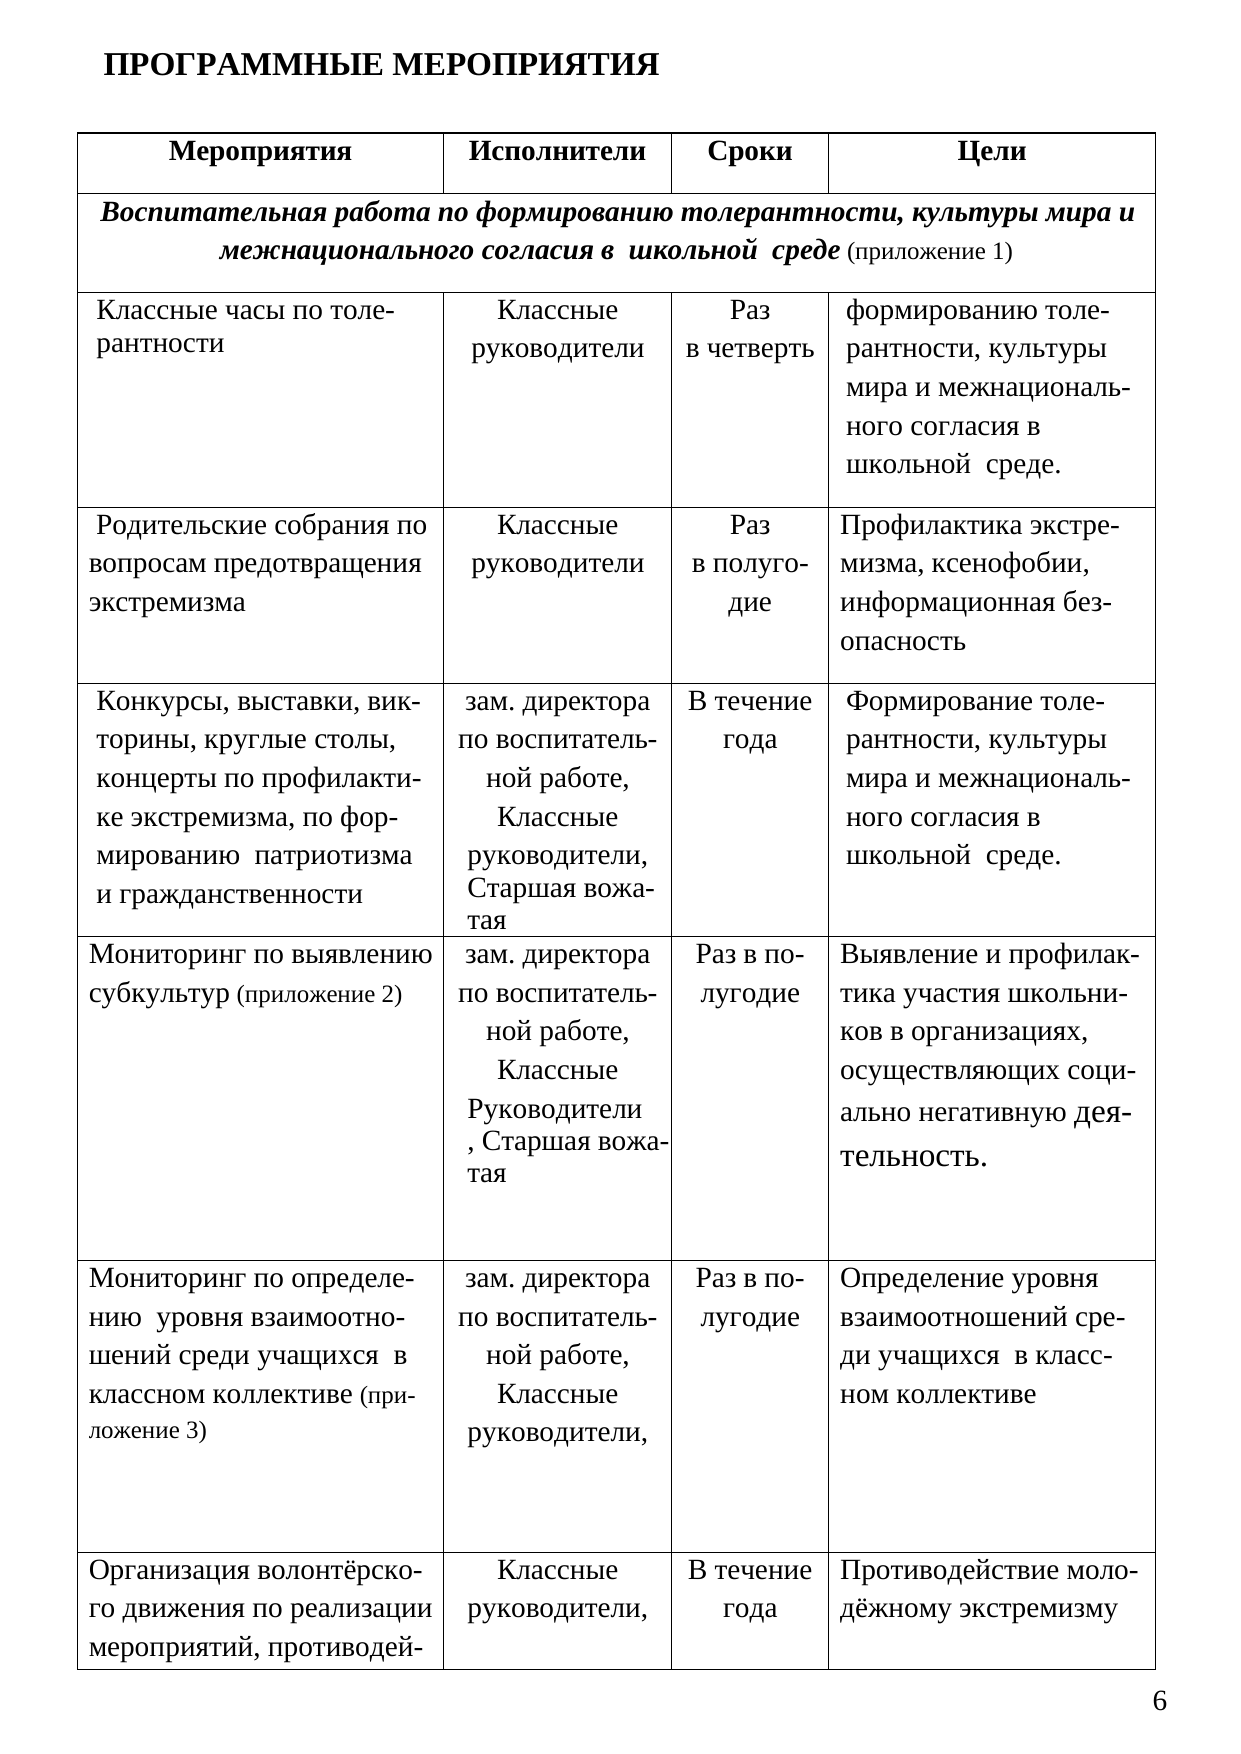

ПРОГРАММНЫЕ МЕРОПРИЯТИЯ
Мероприятия
Исполнители
Сроки
Цели
Воспитательная работа по формированию толерантности, культуры мира и
межнационального согласия в школьной среде
(приложение 1)
Классные часы по толе-
Классные
Раз
формированию толе-
рантности
руководители
в четверть
рантности, культуры
мира и межнациональ-
ного согласия в
школьной среде.
 Родительские собрания по
Классные
Раз
Профилактика экстре-
вопросам предотвращения
руководители
в полуго-
мизма, ксенофобии,
экстремизма
дие
информационная без-
опасность
Конкурсы, выставки, вик-
зам. директора
В течение
Формирование толе-
торины, круглые столы,
по воспитатель-
года
рантности, культуры
концерты по профилакти-
ной работе,
мира и межнациональ-
ке экстремизма, по фор-
Классные
ного согласия в
мированию патриотизма
руководители,
Старшая вожа-
тая
школьной среде.
и гражданственности
Мониторинг по выявлению
зам. директора
Раз в по-
Выявление и профилак-
субкультур
по воспитатель-
лугодие
тика участия школьни-
(приложение 2)
ной работе,
ков в организациях,
Классные
осуществляющих соци-
Руководители
, Старшая вожа-
тая
 дея-
ально негативную
тельность.
Мониторинг по определе-
зам. директора
Раз в по-
Определение уровня
нию уровня взаимоотно-
по воспитатель-
лугодие
взаимоотношений сре-
шений среди учащихся в
ной работе,
ди учащихся в класс-
классном коллективе
Классные
ном коллективе
(при-
руководители,
ложение 3)
Организация волонтёрско-
Классные
В течение
Противодействие моло-
го движения по реализации
руководители,
года
дёжному экстремизму
мероприятий, противодей-
6